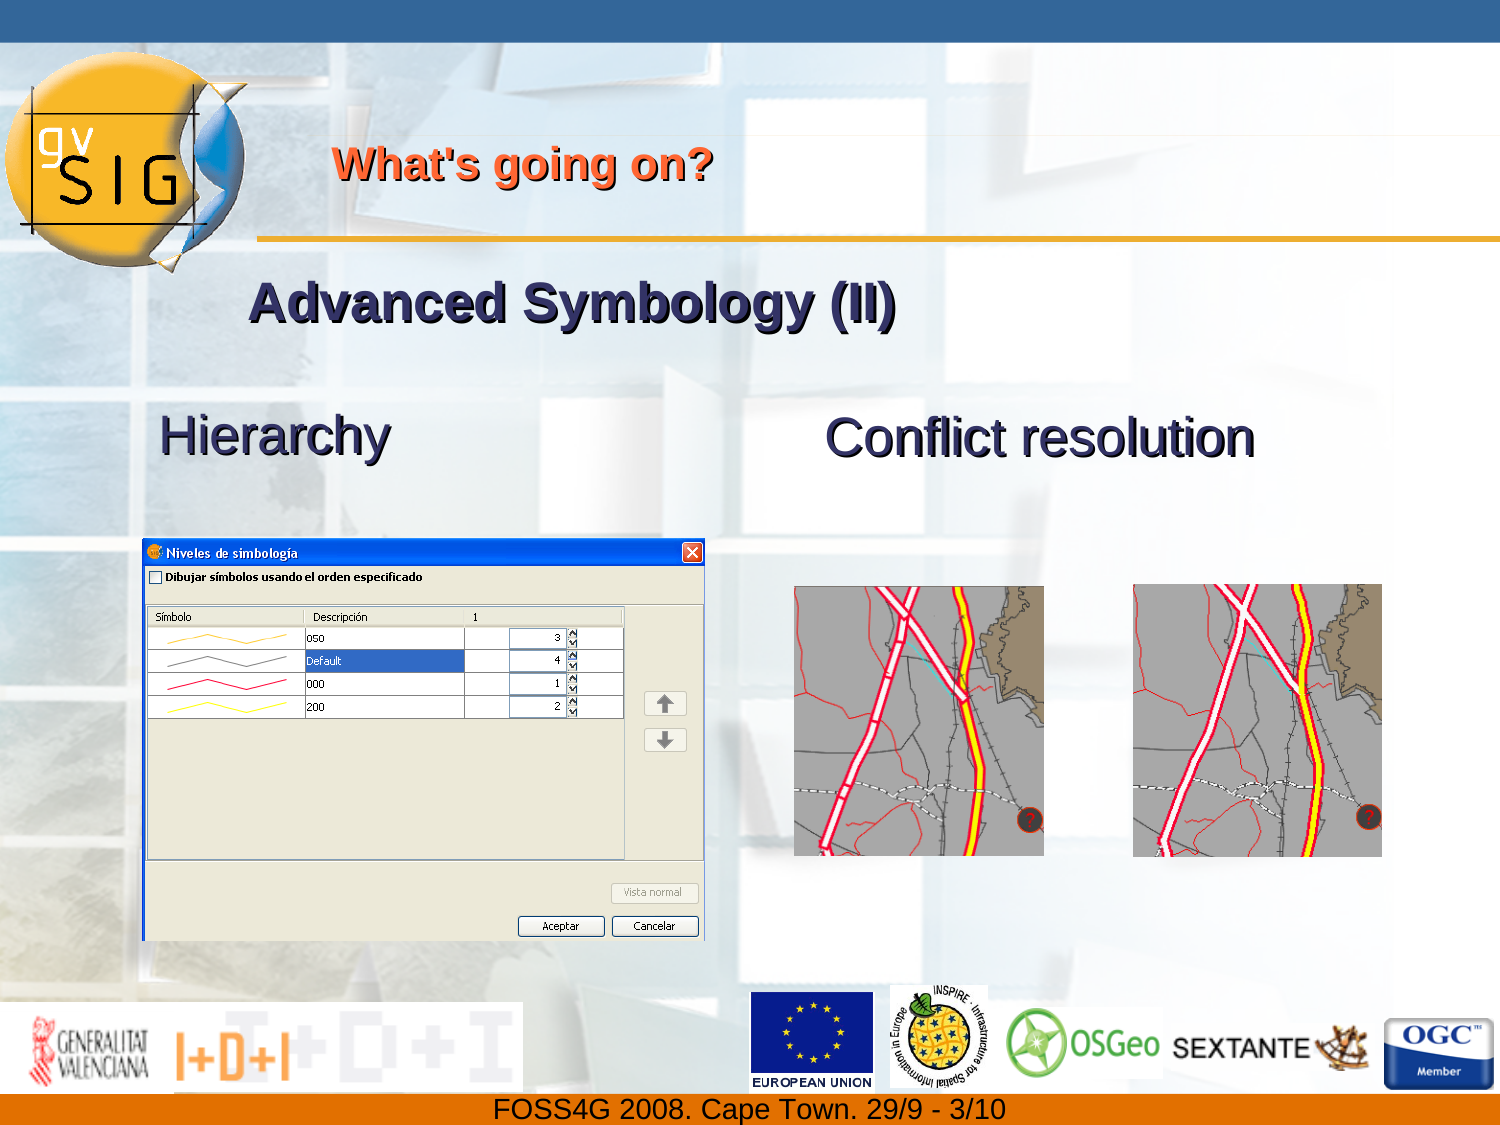

#
What's going on?
Advanced Symbology (II)
Hierarchy
Conflict resolution